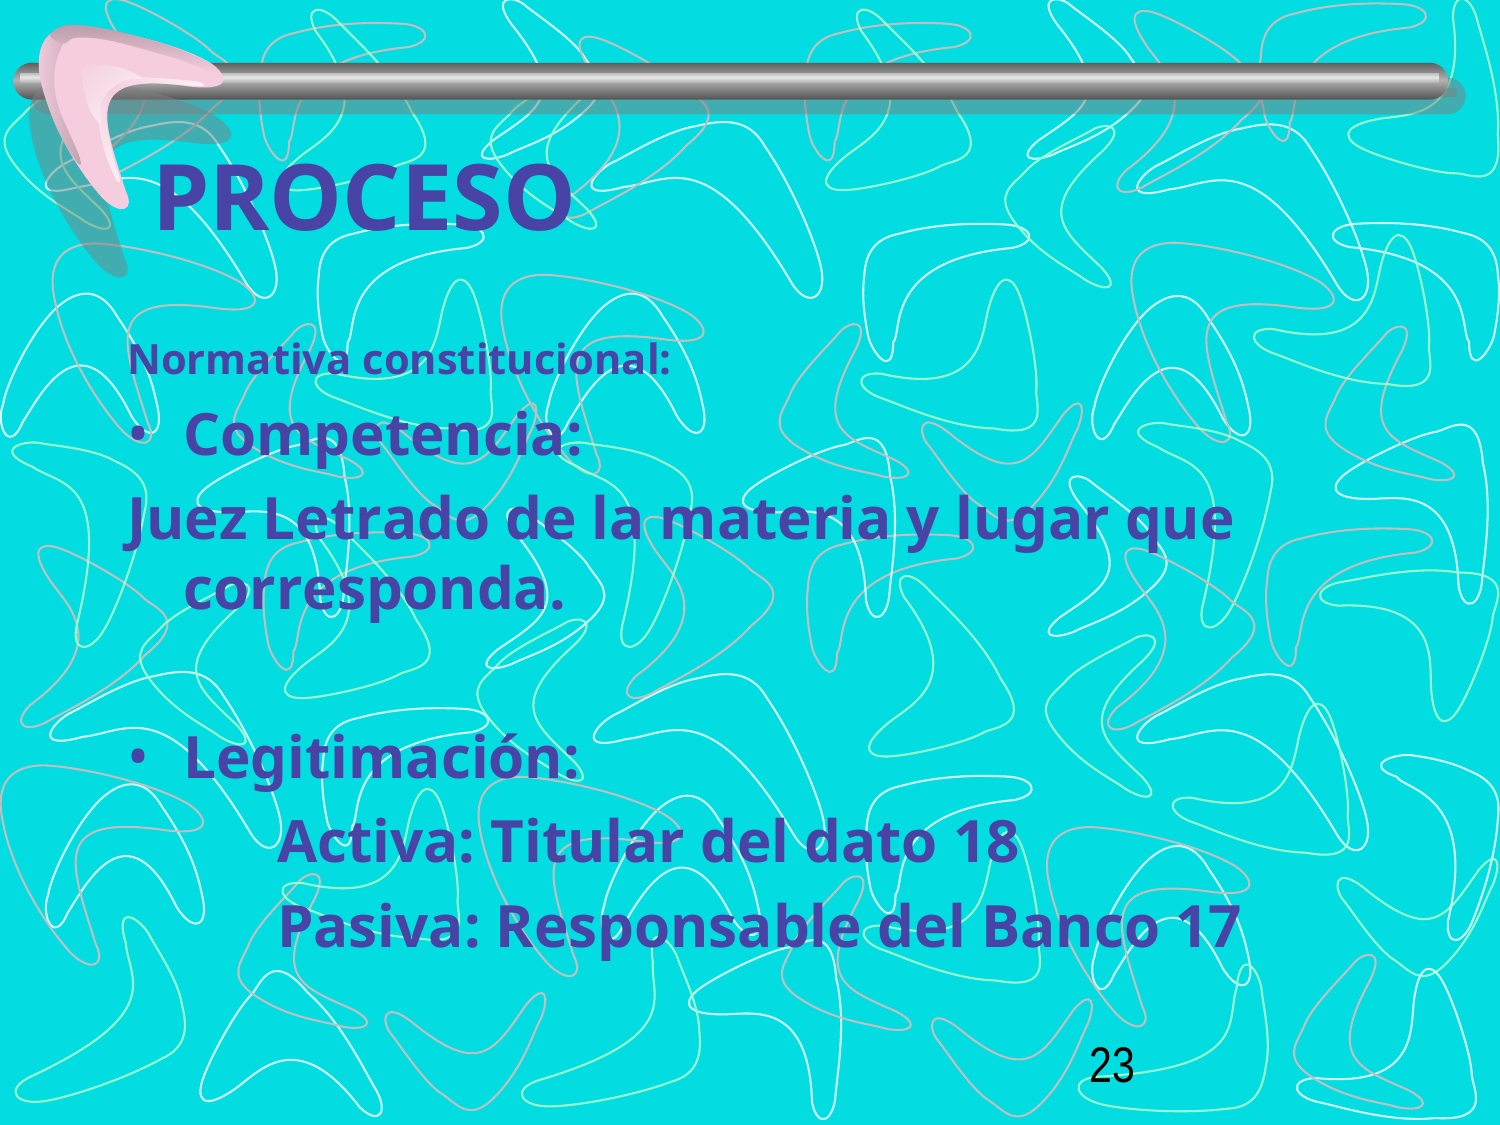

# PROCESO
Normativa constitucional:
Competencia:
Juez Letrado de la materia y lugar que corresponda.
Legitimación:
		Activa: Titular del dato 18
		Pasiva: Responsable del Banco 17
23